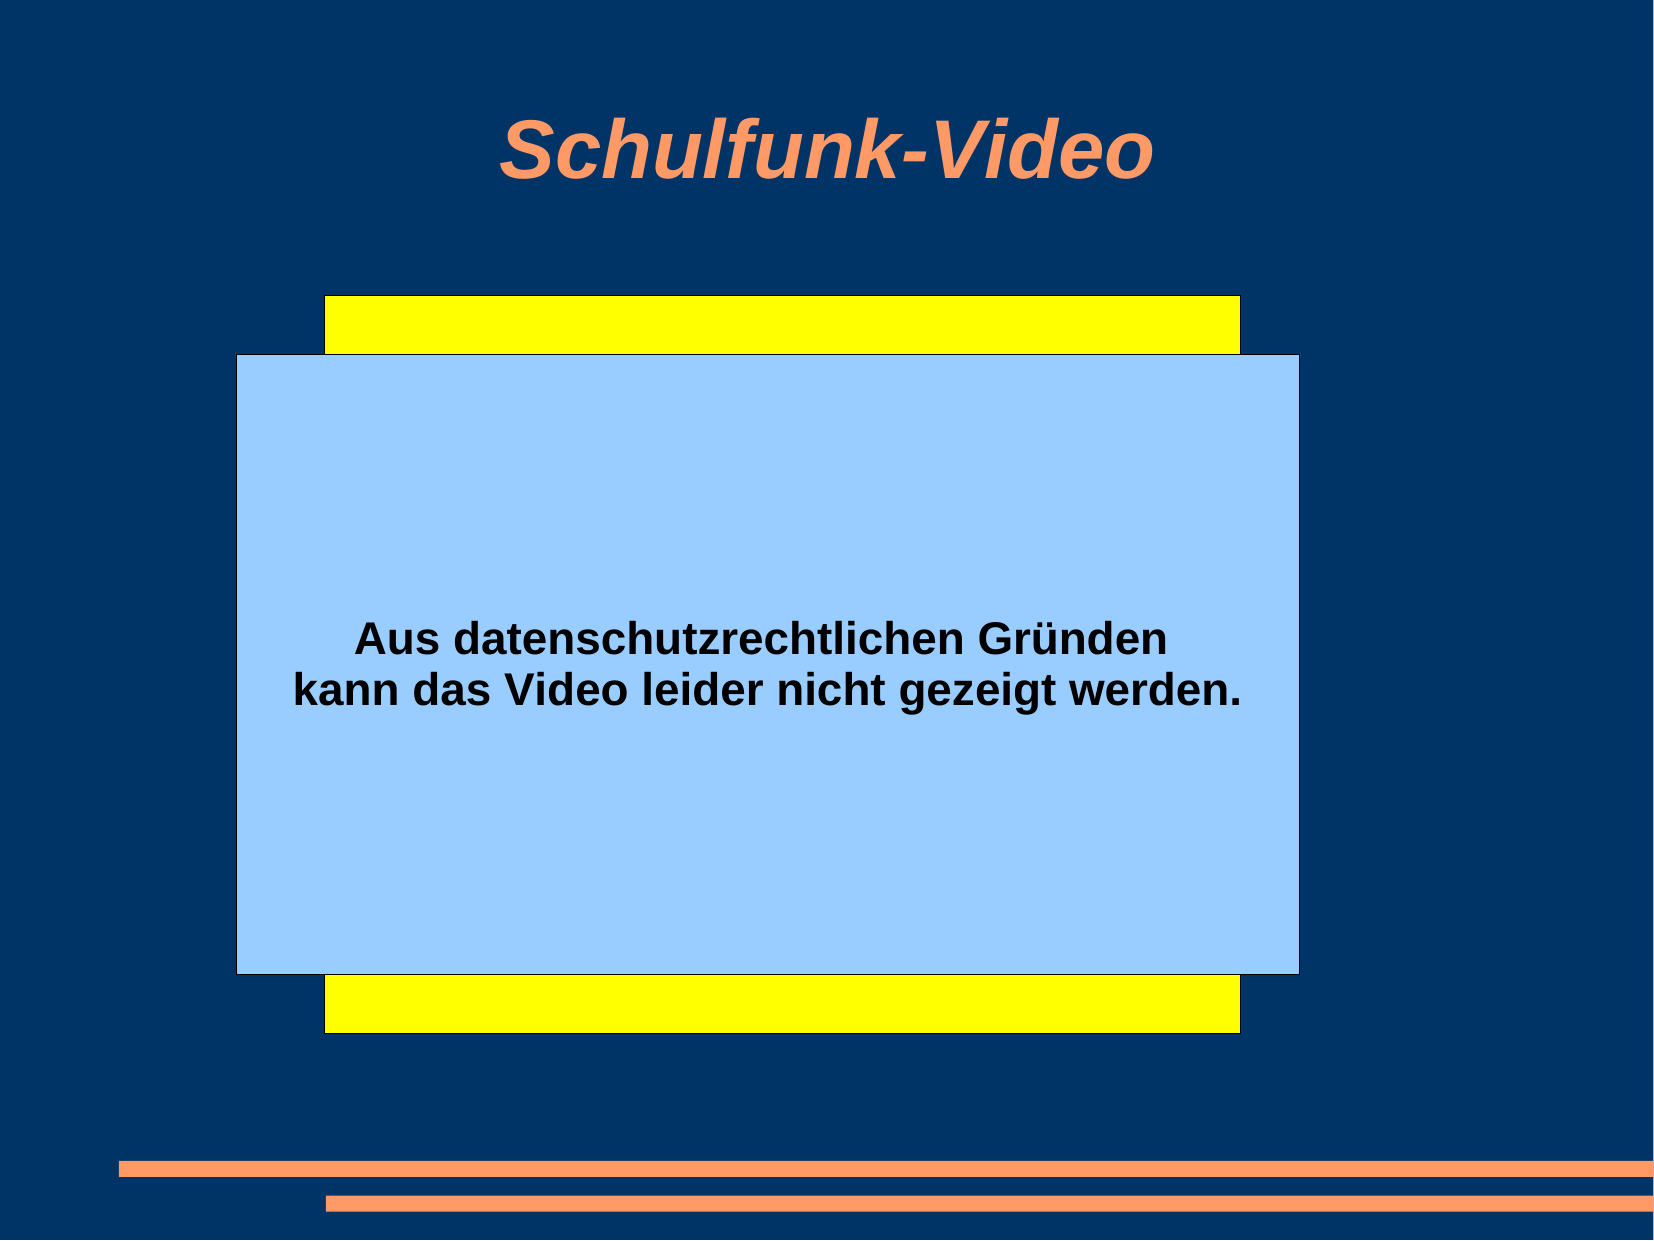

# Schulfunk-Video
Aus datenschutzrechtlichen Gründen
kann das Video leider nicht gezeigt werden.